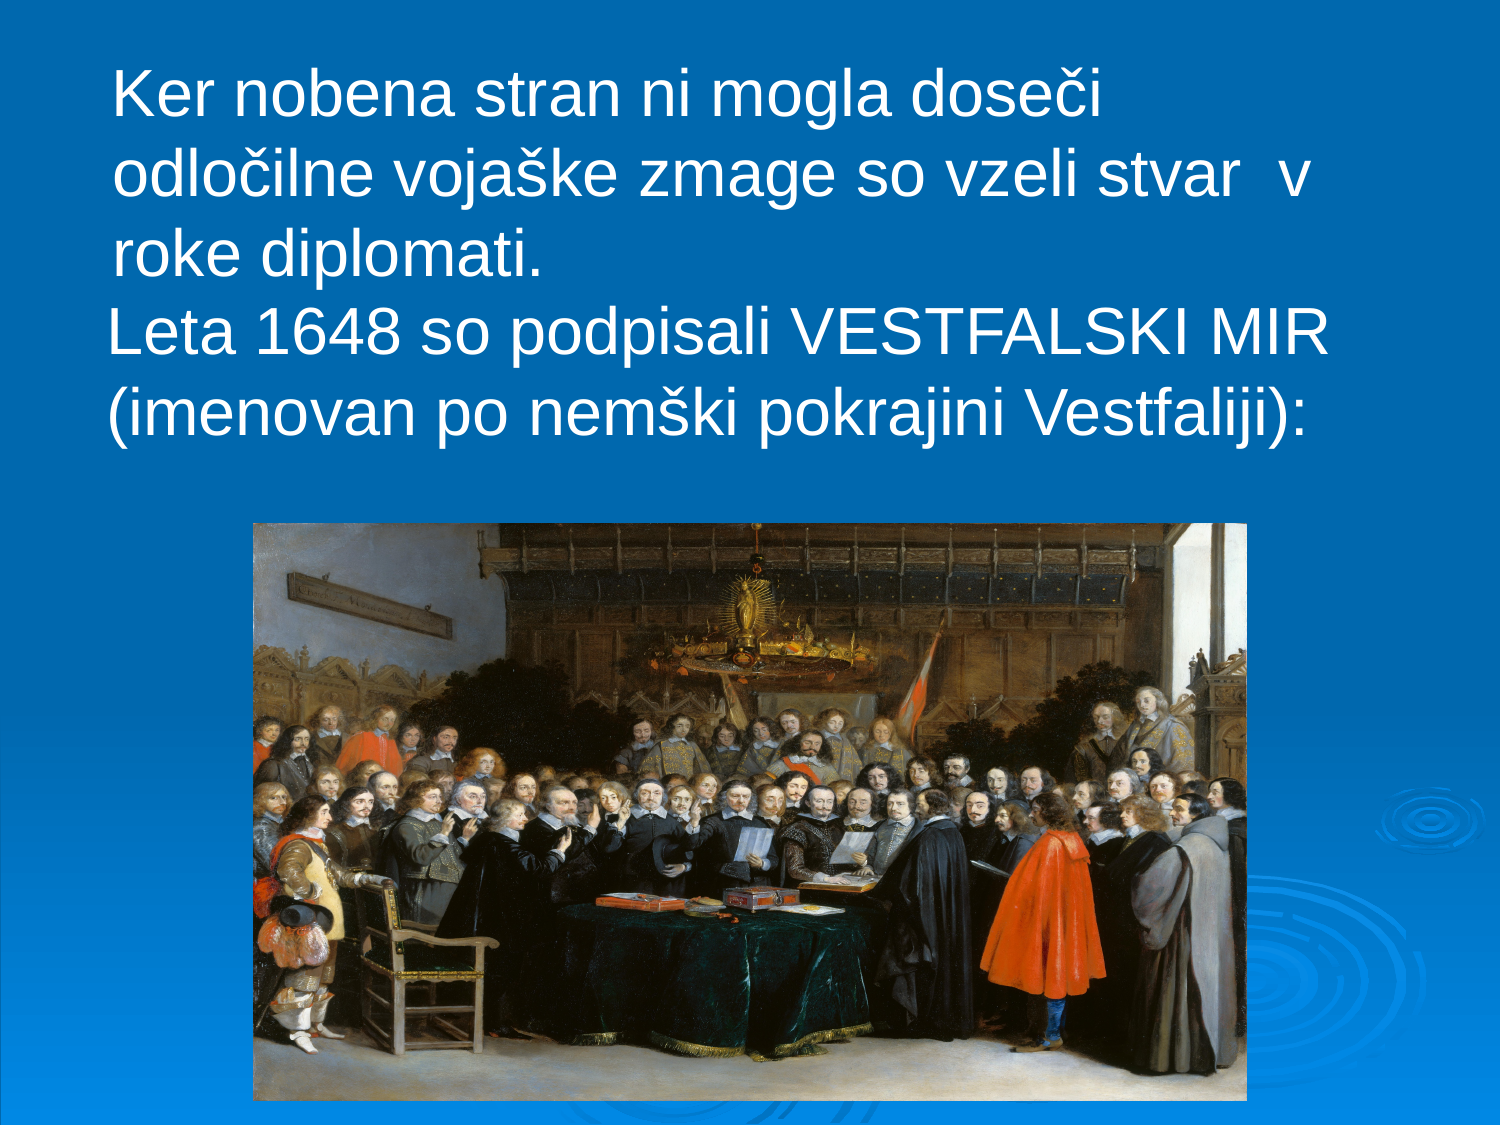

Ker nobena stran ni mogla doseči odločilne vojaške zmage so vzeli stvar v roke diplomati.
#
 Leta 1648 so podpisali VESTFALSKI MIR
 (imenovan po nemški pokrajini Vestfaliji):